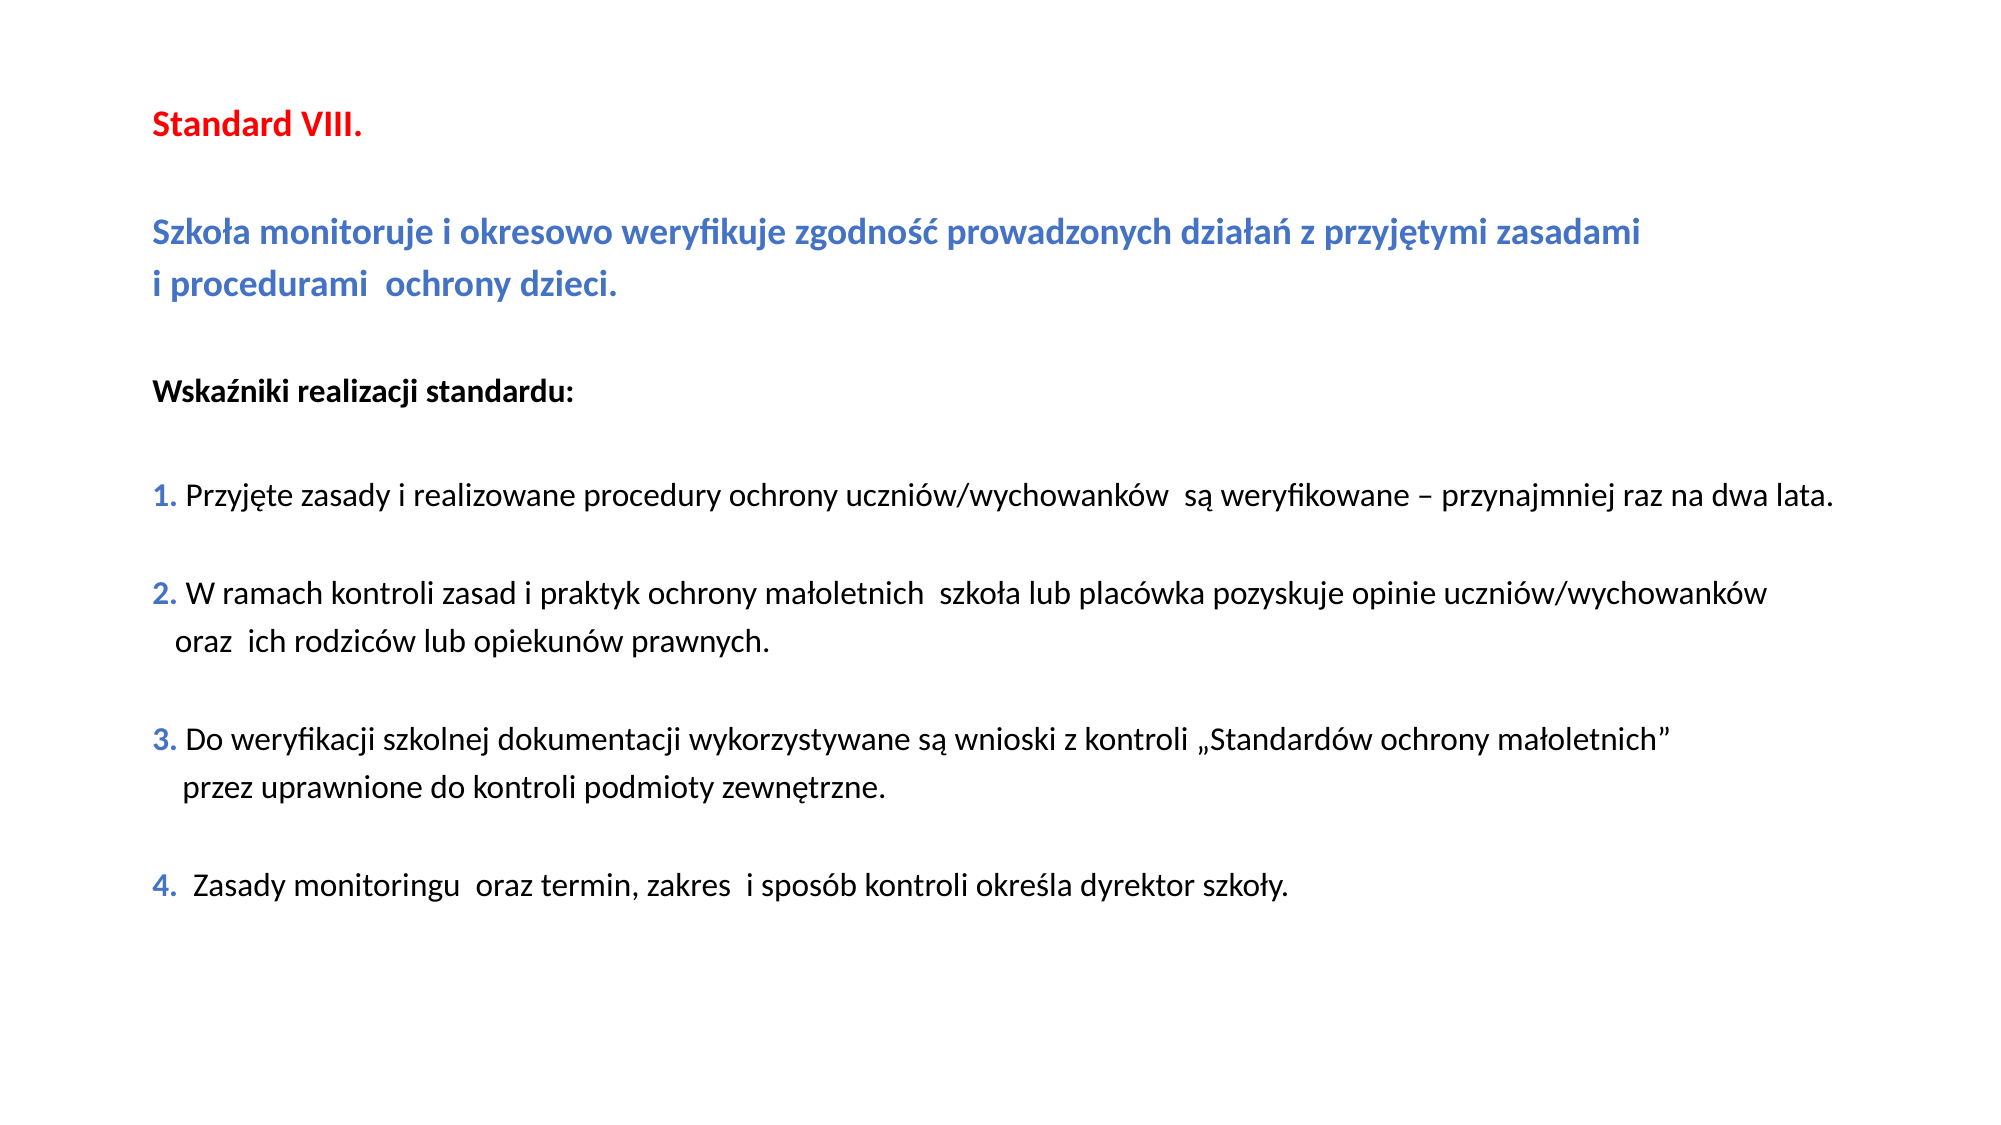

# Standard VIII.
Szkoła monitoruje i okresowo weryfikuje zgodność prowadzonych działań z przyjętymi zasadami
i procedurami ochrony dzieci.
Wskaźniki realizacji standardu:
1. Przyjęte zasady i realizowane procedury ochrony uczniów/wychowanków są weryfikowane – przynajmniej raz na dwa lata.
2. W ramach kontroli zasad i praktyk ochrony małoletnich szkoła lub placówka pozyskuje opinie uczniów/wychowanków
 oraz ich rodziców lub opiekunów prawnych.
3. Do weryfikacji szkolnej dokumentacji wykorzystywane są wnioski z kontroli „Standardów ochrony małoletnich”
 przez uprawnione do kontroli podmioty zewnętrzne.
4. Zasady monitoringu oraz termin, zakres i sposób kontroli określa dyrektor szkoły.